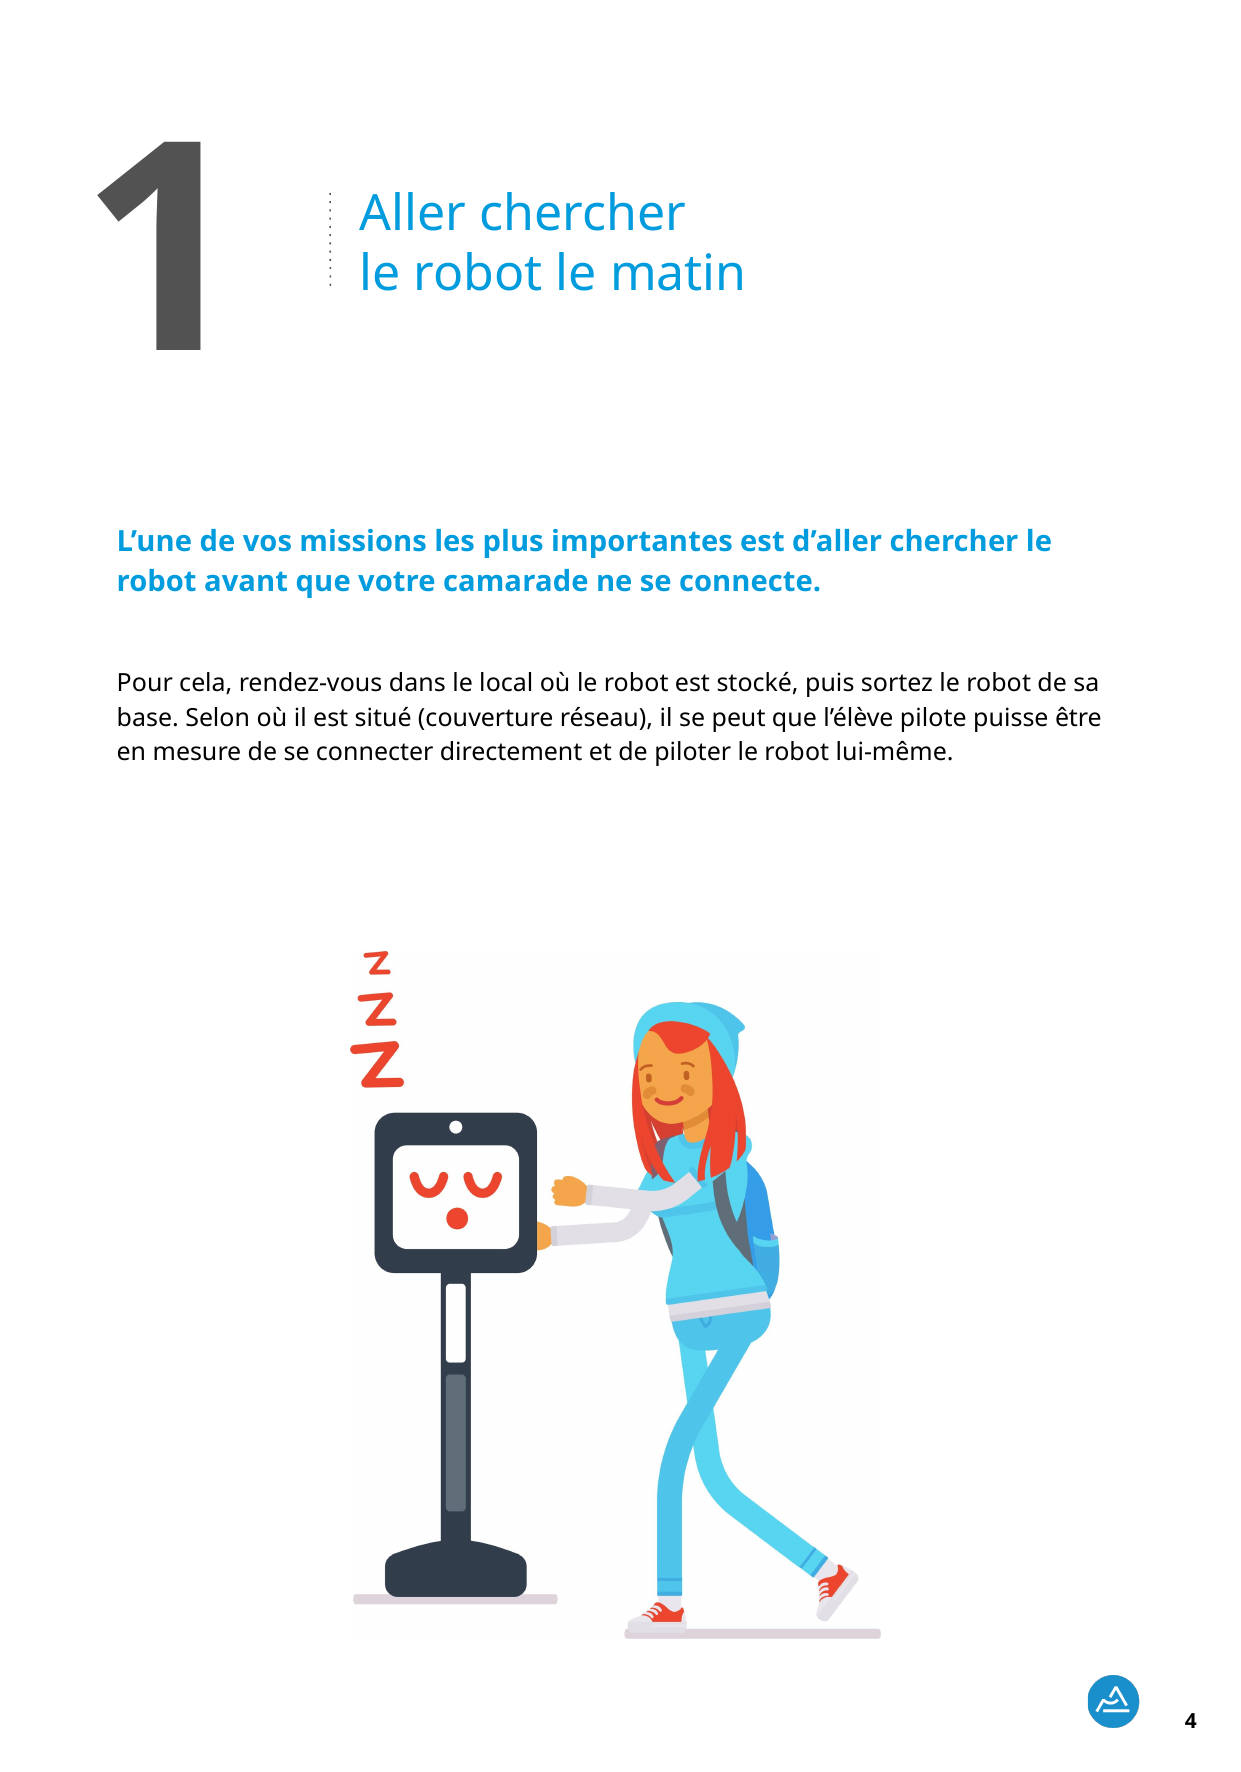

1
Aller chercher
le robot le matin
L’une de vos missions les plus importantes est d’aller chercher le robot avant que votre camarade ne se connecte.
Pour cela, rendez-vous dans le local où le robot est stocké, puis sortez le robot de sa base. Selon où il est situé (couverture réseau), il se peut que l’élève pilote puisse être en mesure de se connecter directement et de piloter le robot lui-même.
4